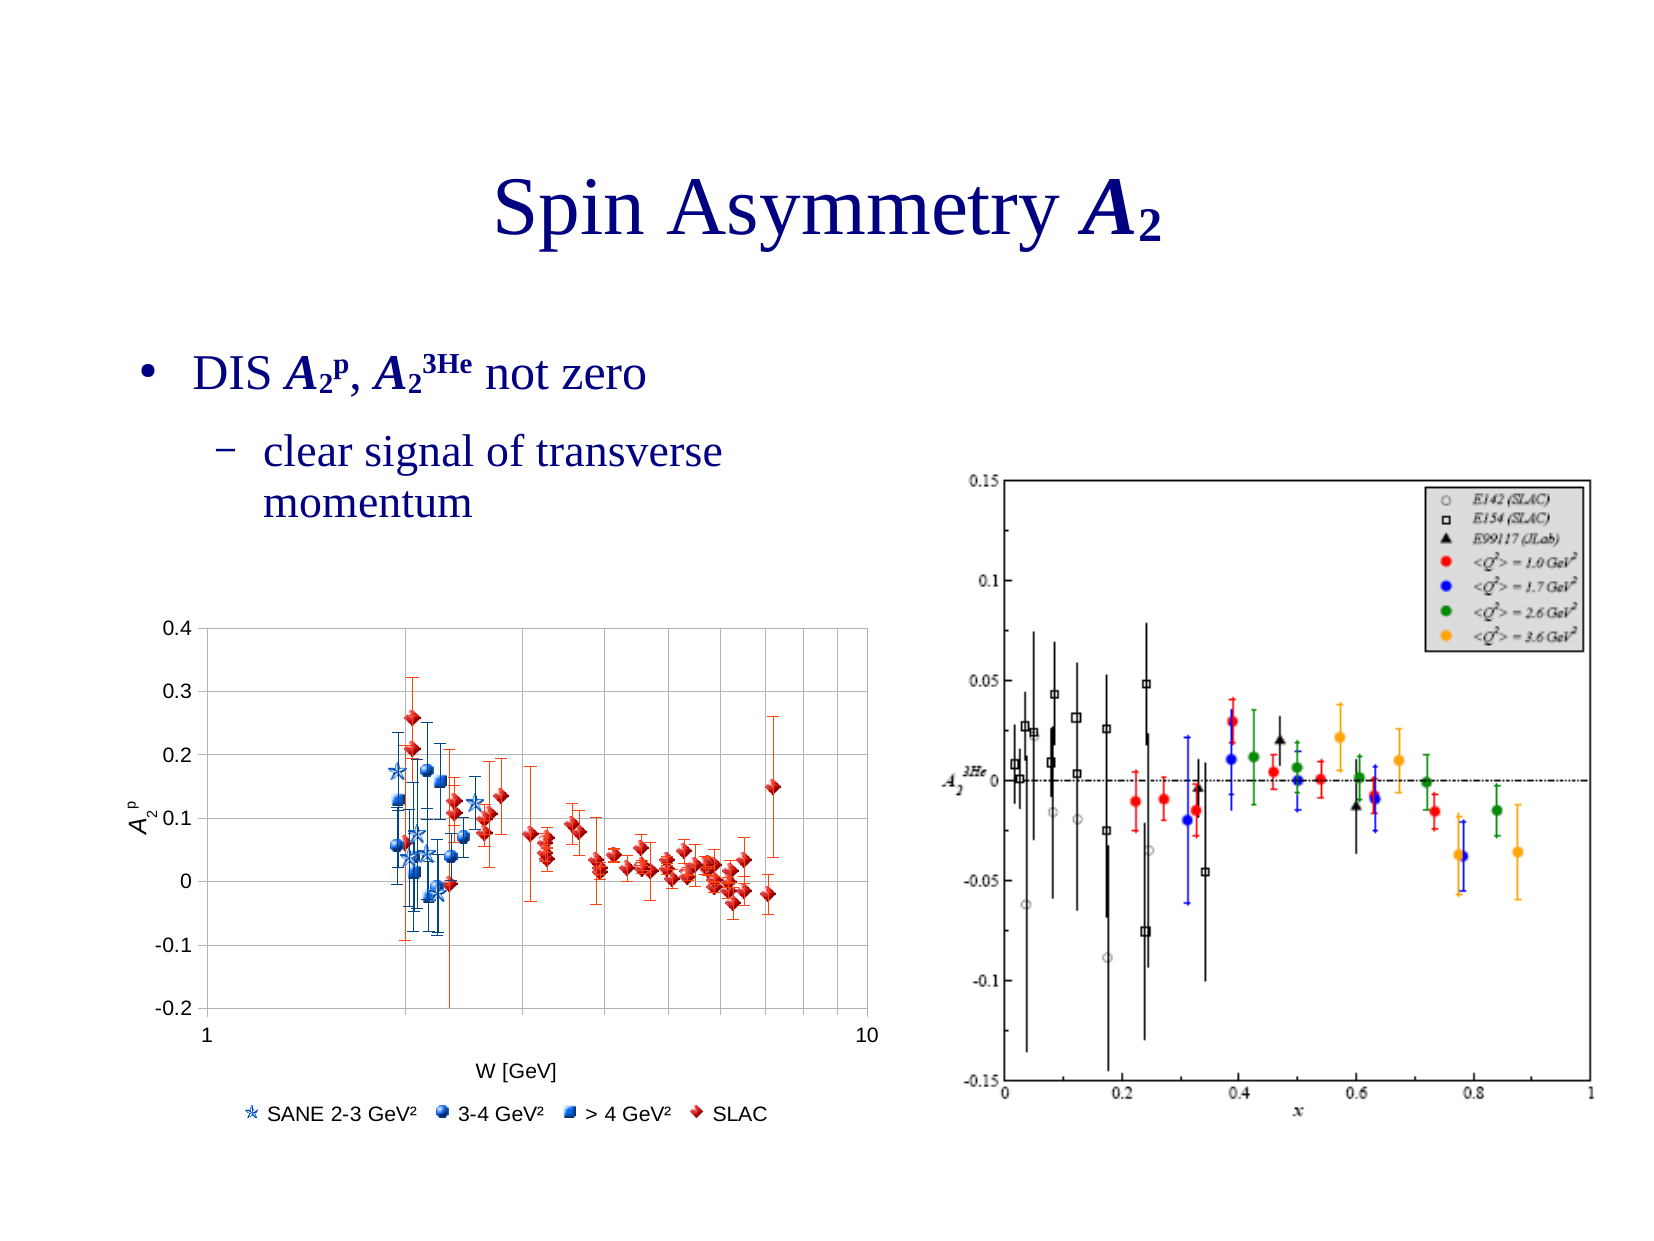

# Spin Asymmetry A2
DIS A2p, A23He not zero
clear signal of transverse momentum